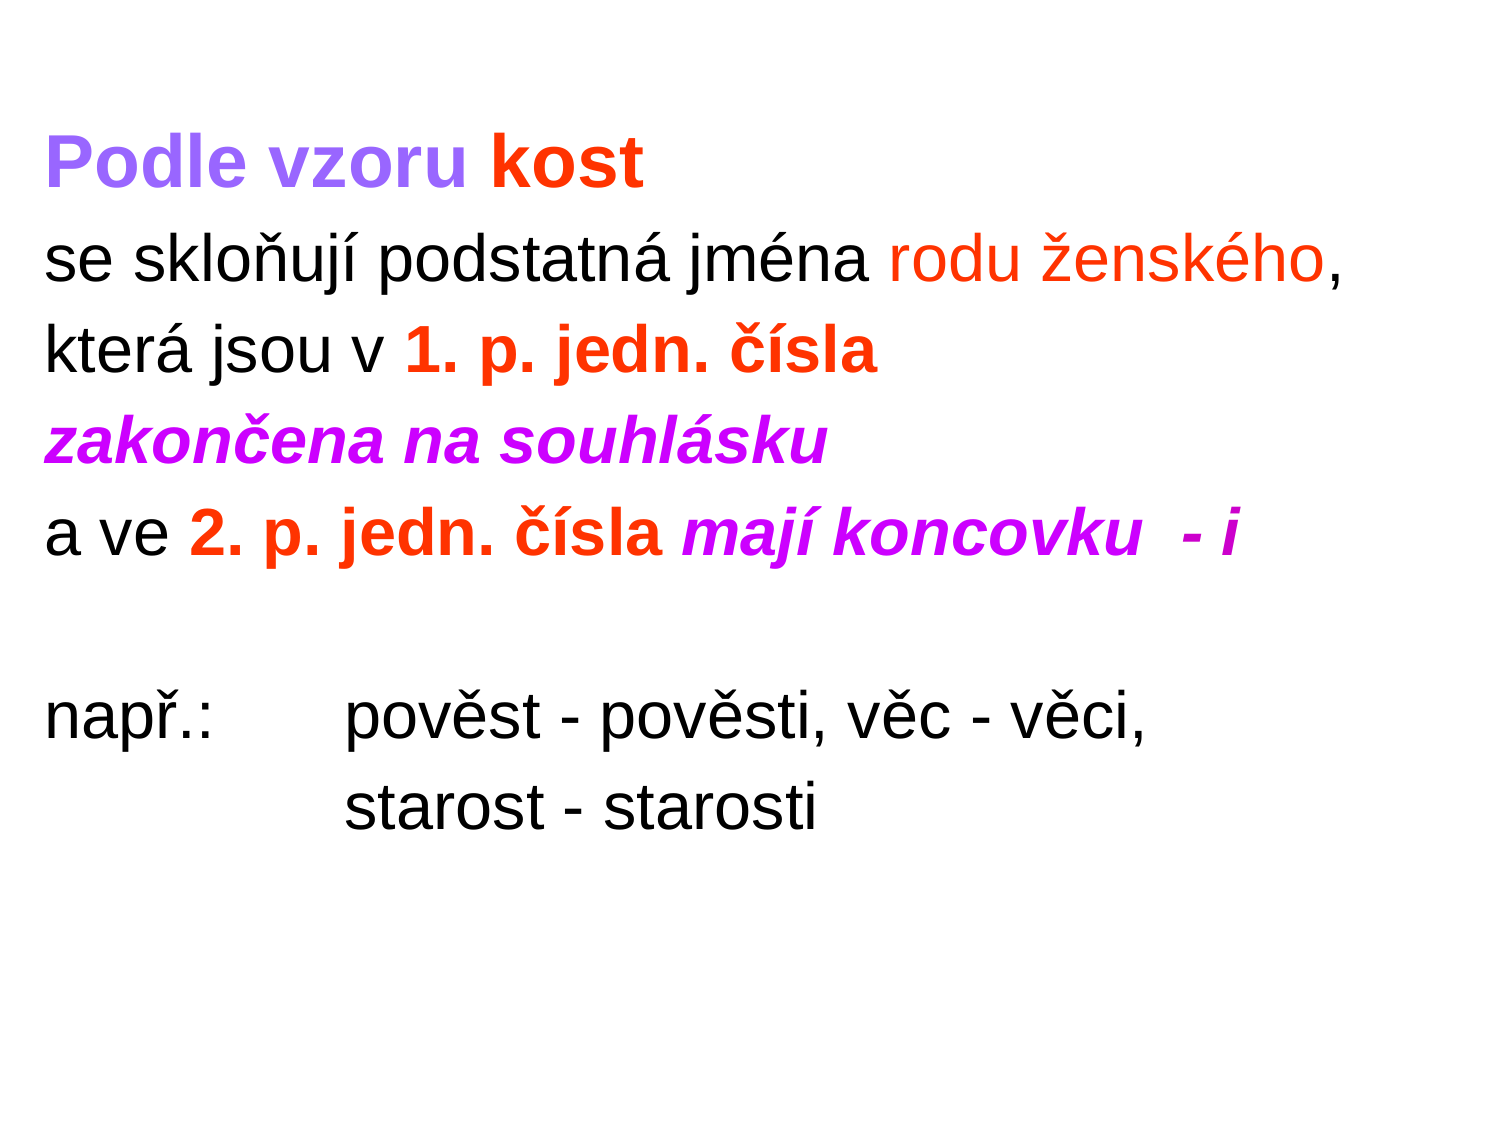

# Podle vzoru kost
se skloňují podstatná jména rodu ženského,
která jsou v 1. p. jedn. čísla
zakončena na souhlásku
a ve 2. p. jedn. čísla mají koncovku - i
např.:	pověst - pověsti, věc - věci,
		 	starost - starosti